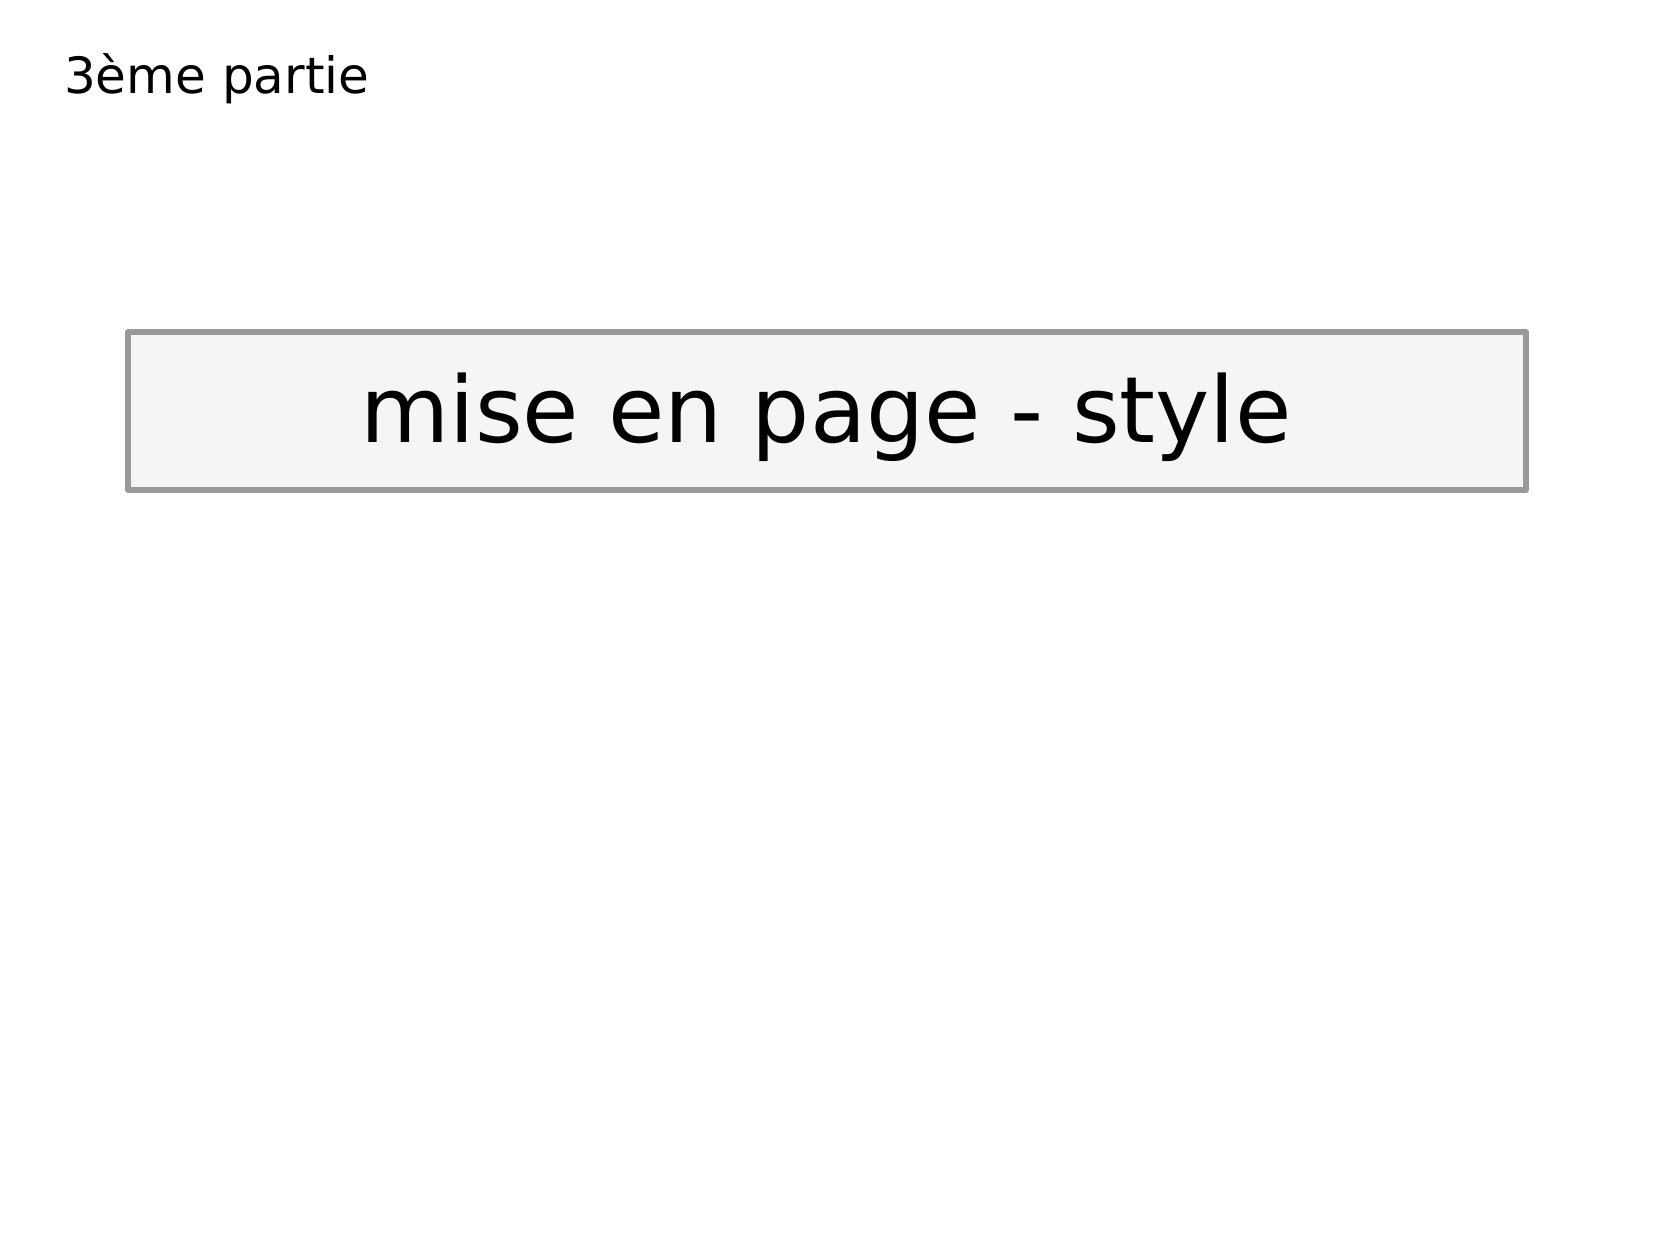

3ème partie
# mise en page - style